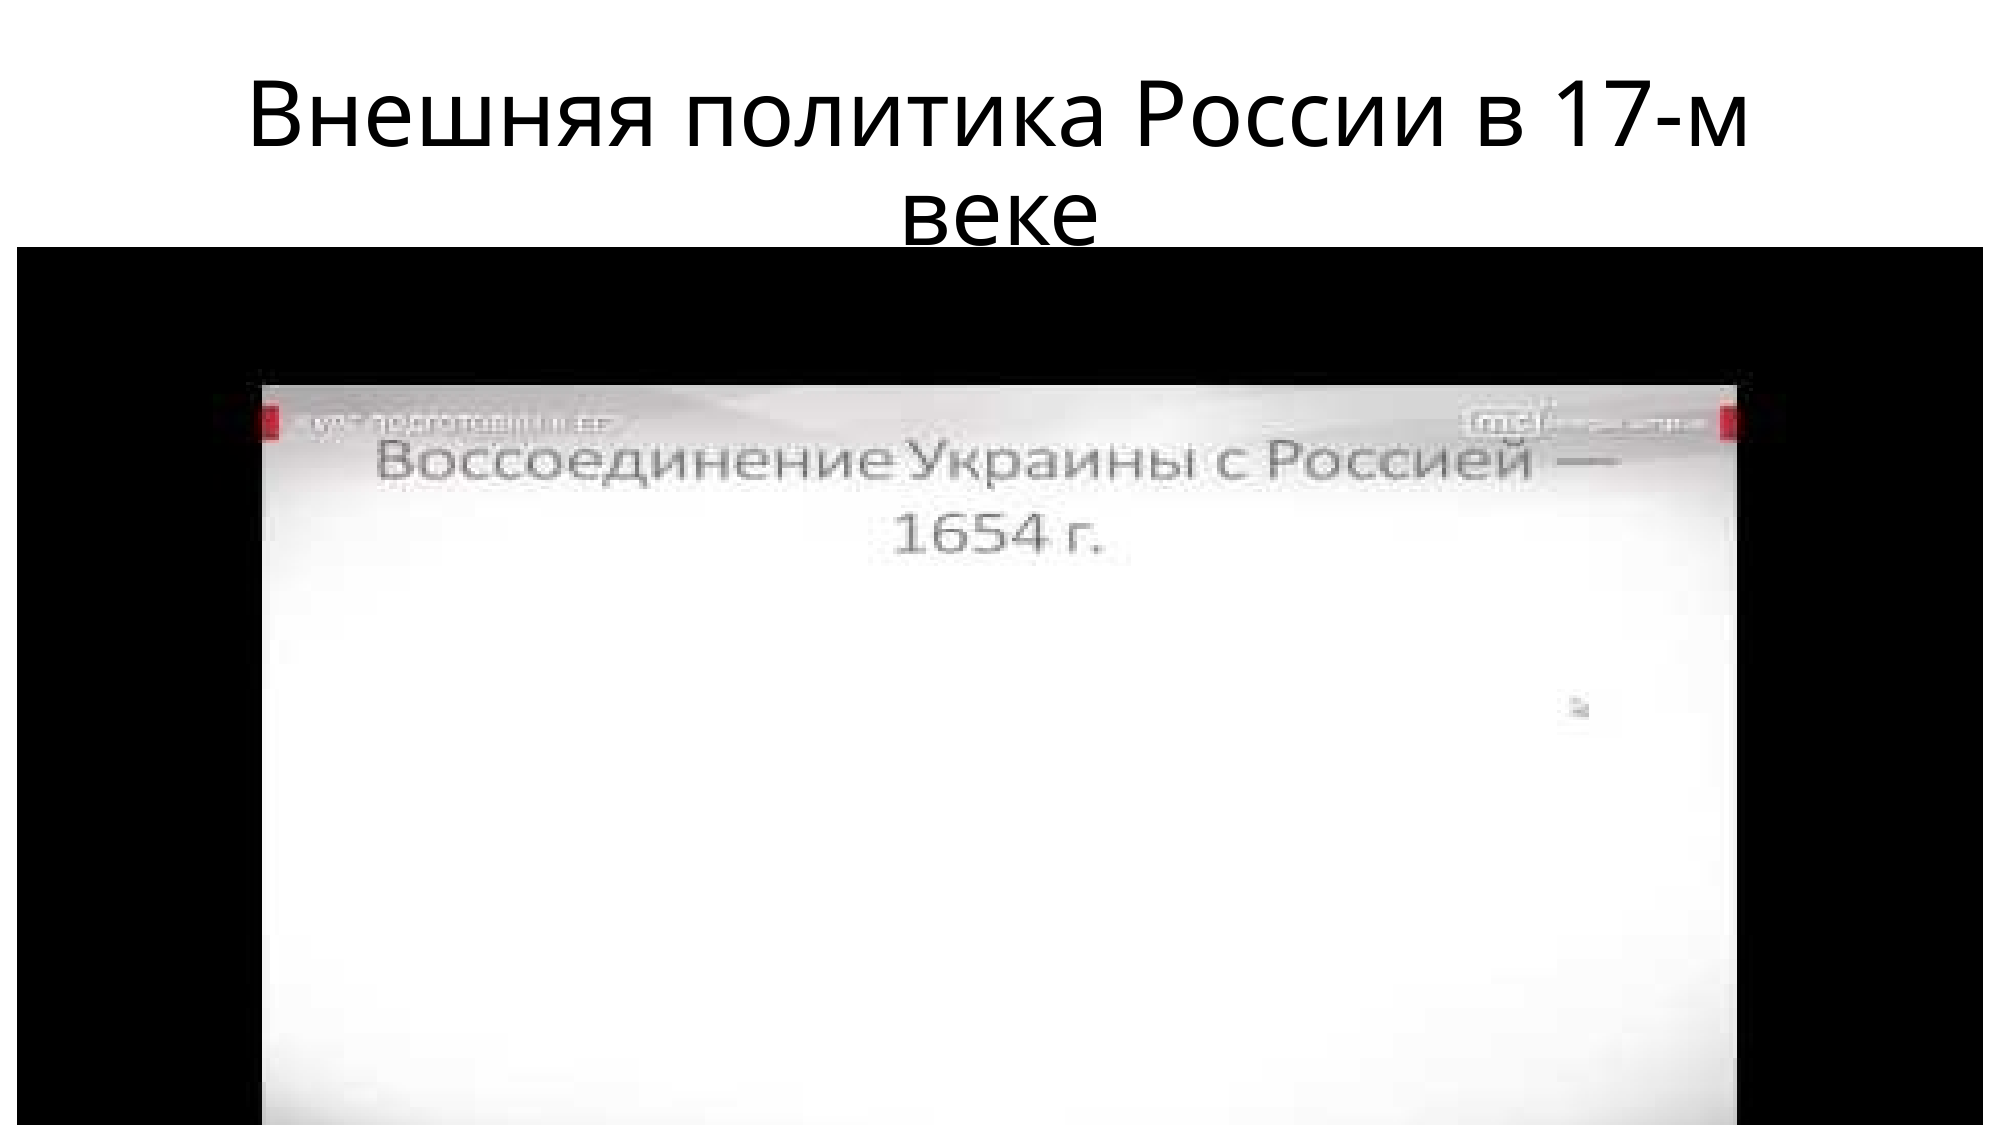

# Внешняя политика России в 17-м веке